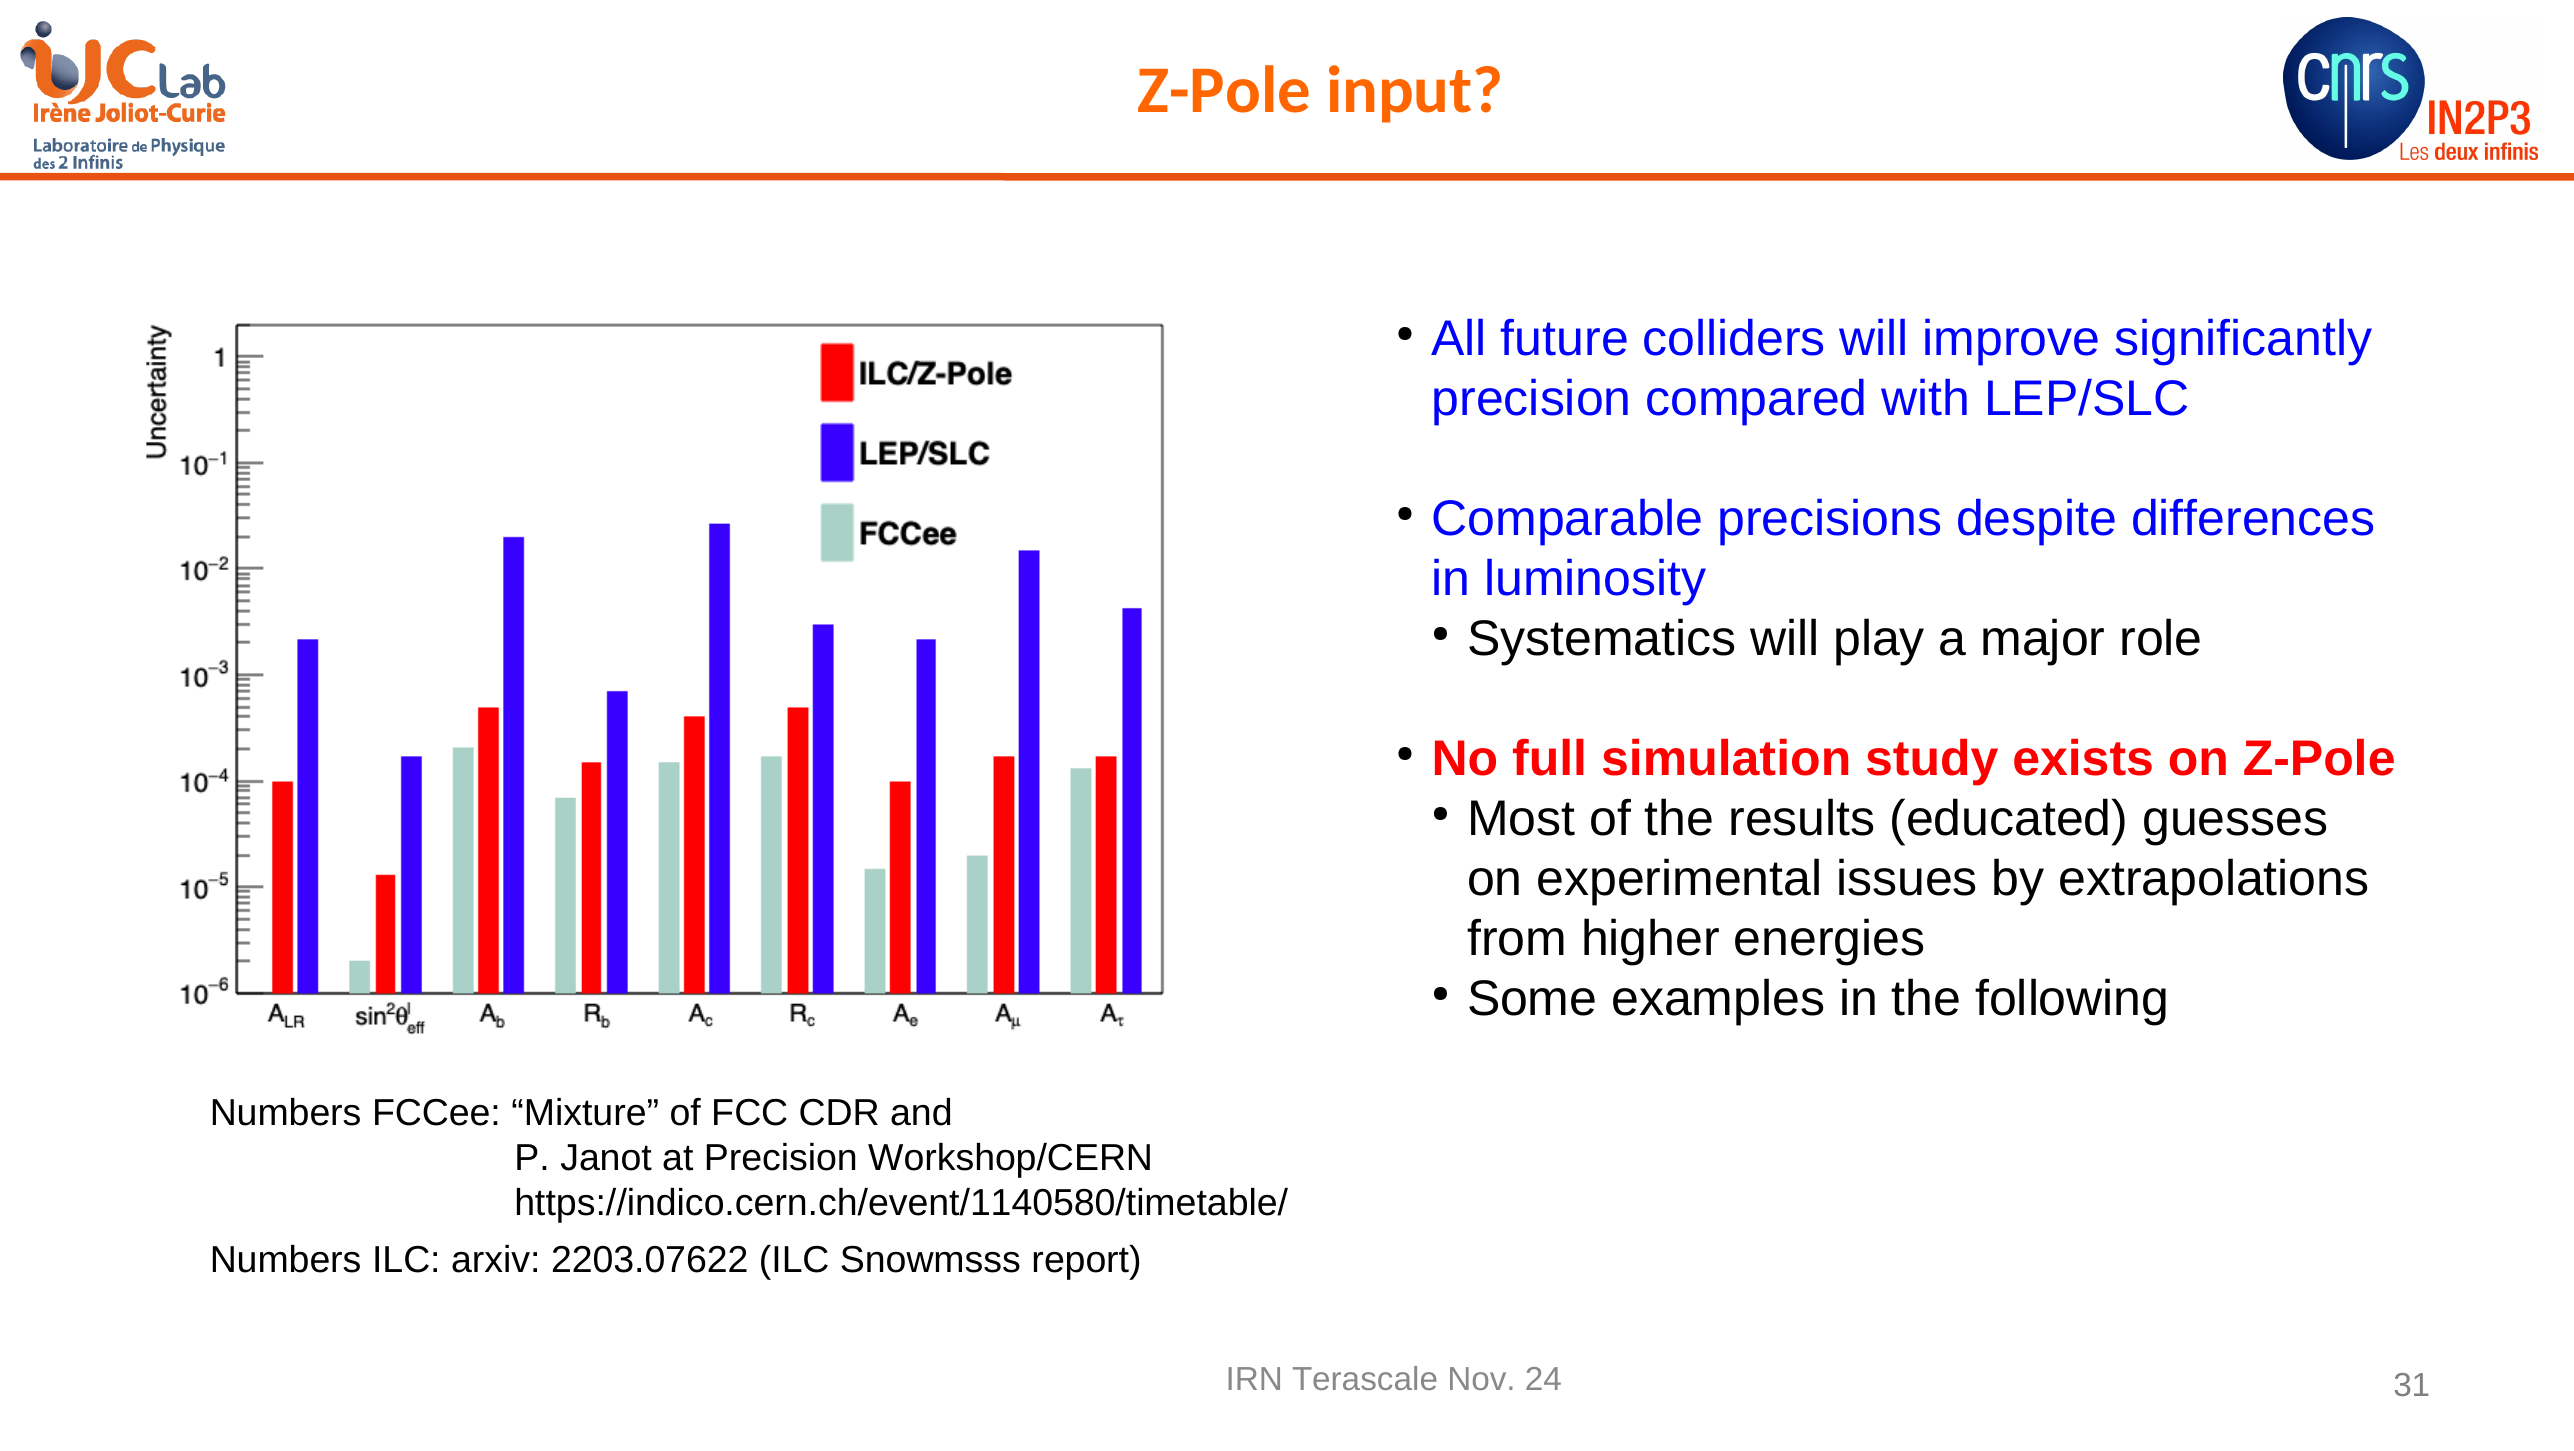

# Z-Pole input?
All future colliders will improve significantly
precision compared with LEP/SLC
Comparable precisions despite differences
in luminosity
Systematics will play a major role
No full simulation study exists on Z-Pole
Most of the results (educated) guesses
on experimental issues by extrapolations
from higher energies
Some examples in the following
Numbers FCCee: “Mixture” of FCC CDR and
 P. Janot at Precision Workshop/CERN
 https://indico.cern.ch/event/1140580/timetable/
Numbers ILC: arxiv: 2203.07622 (ILC Snowmsss report)
31